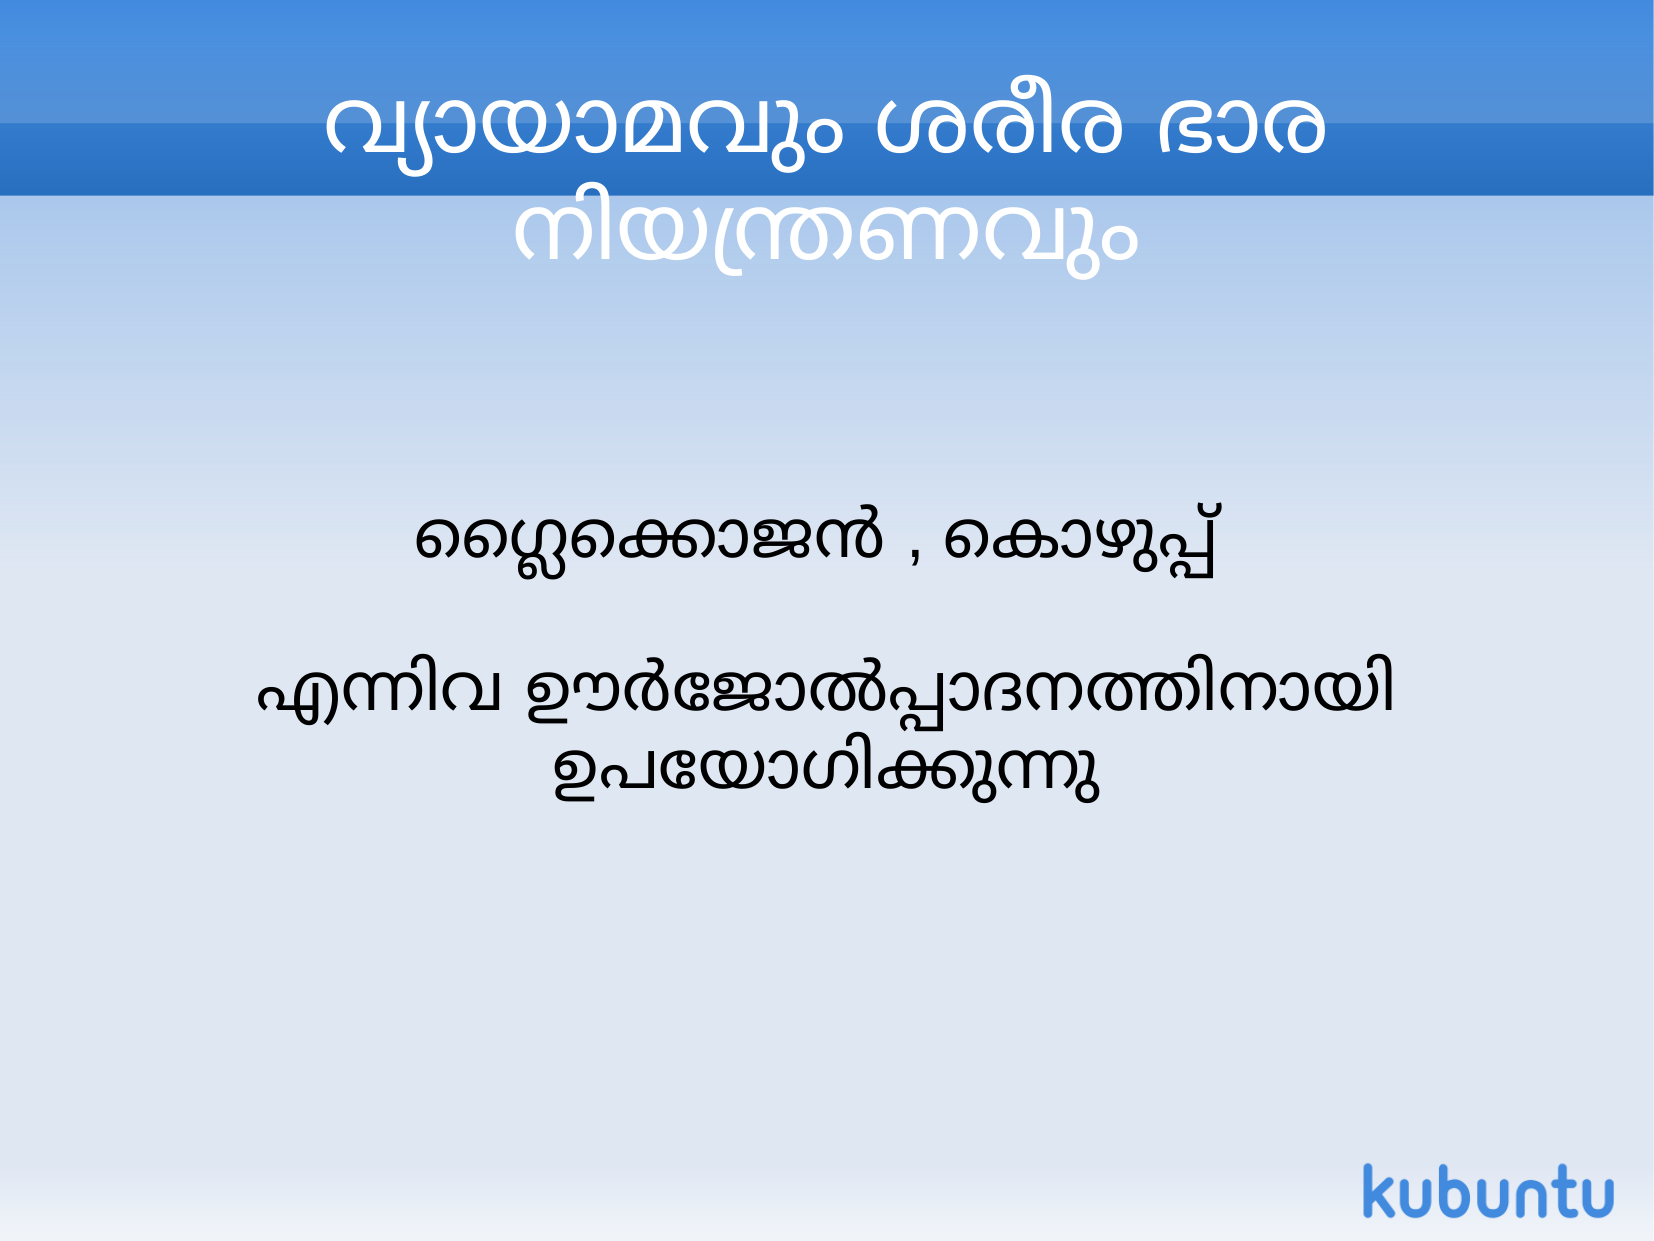

# വ്യായാമവും ശരീര ഭാര നിയന്ത്രണവും
ഗ്ലൈക്കൊജന്‍ , കൊഴുപ്പ്
എന്നിവ ഊര്‍ജോല്‍പ്പാദനത്തിനായി ഉപയോഗിക്കുന്നു